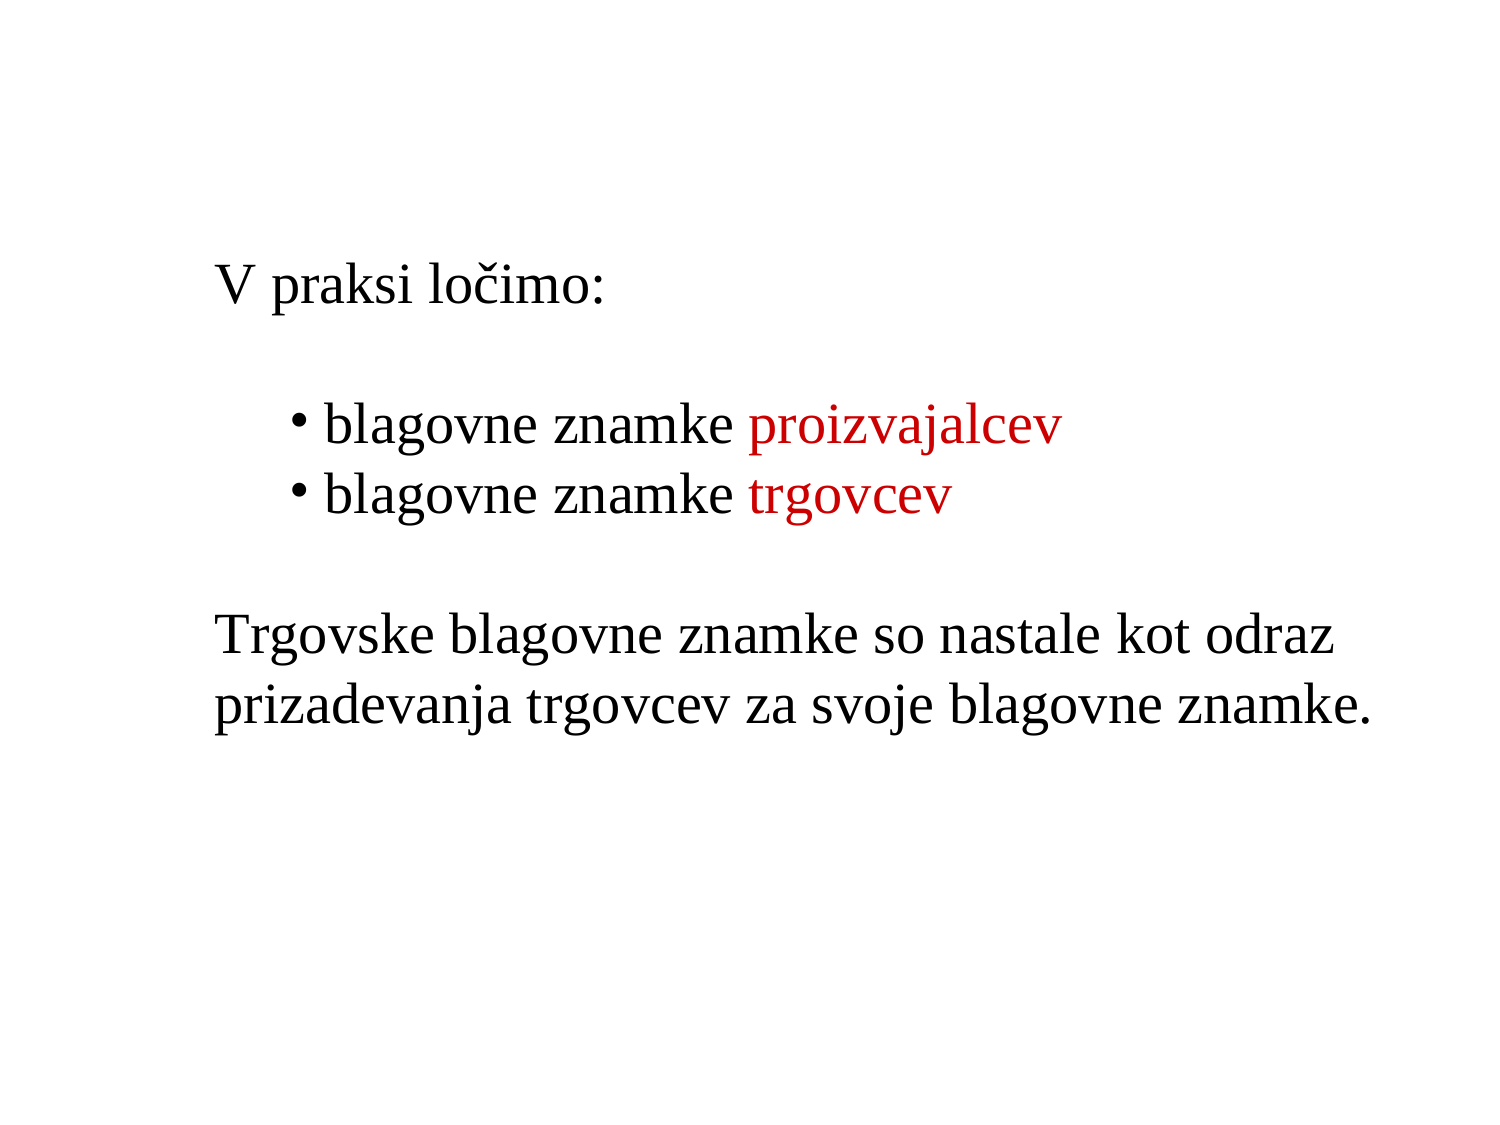

V praksi ločimo:
 blagovne znamke proizvajalcev
 blagovne znamke trgovcev
Trgovske blagovne znamke so nastale kot odraz prizadevanja trgovcev za svoje blagovne znamke.